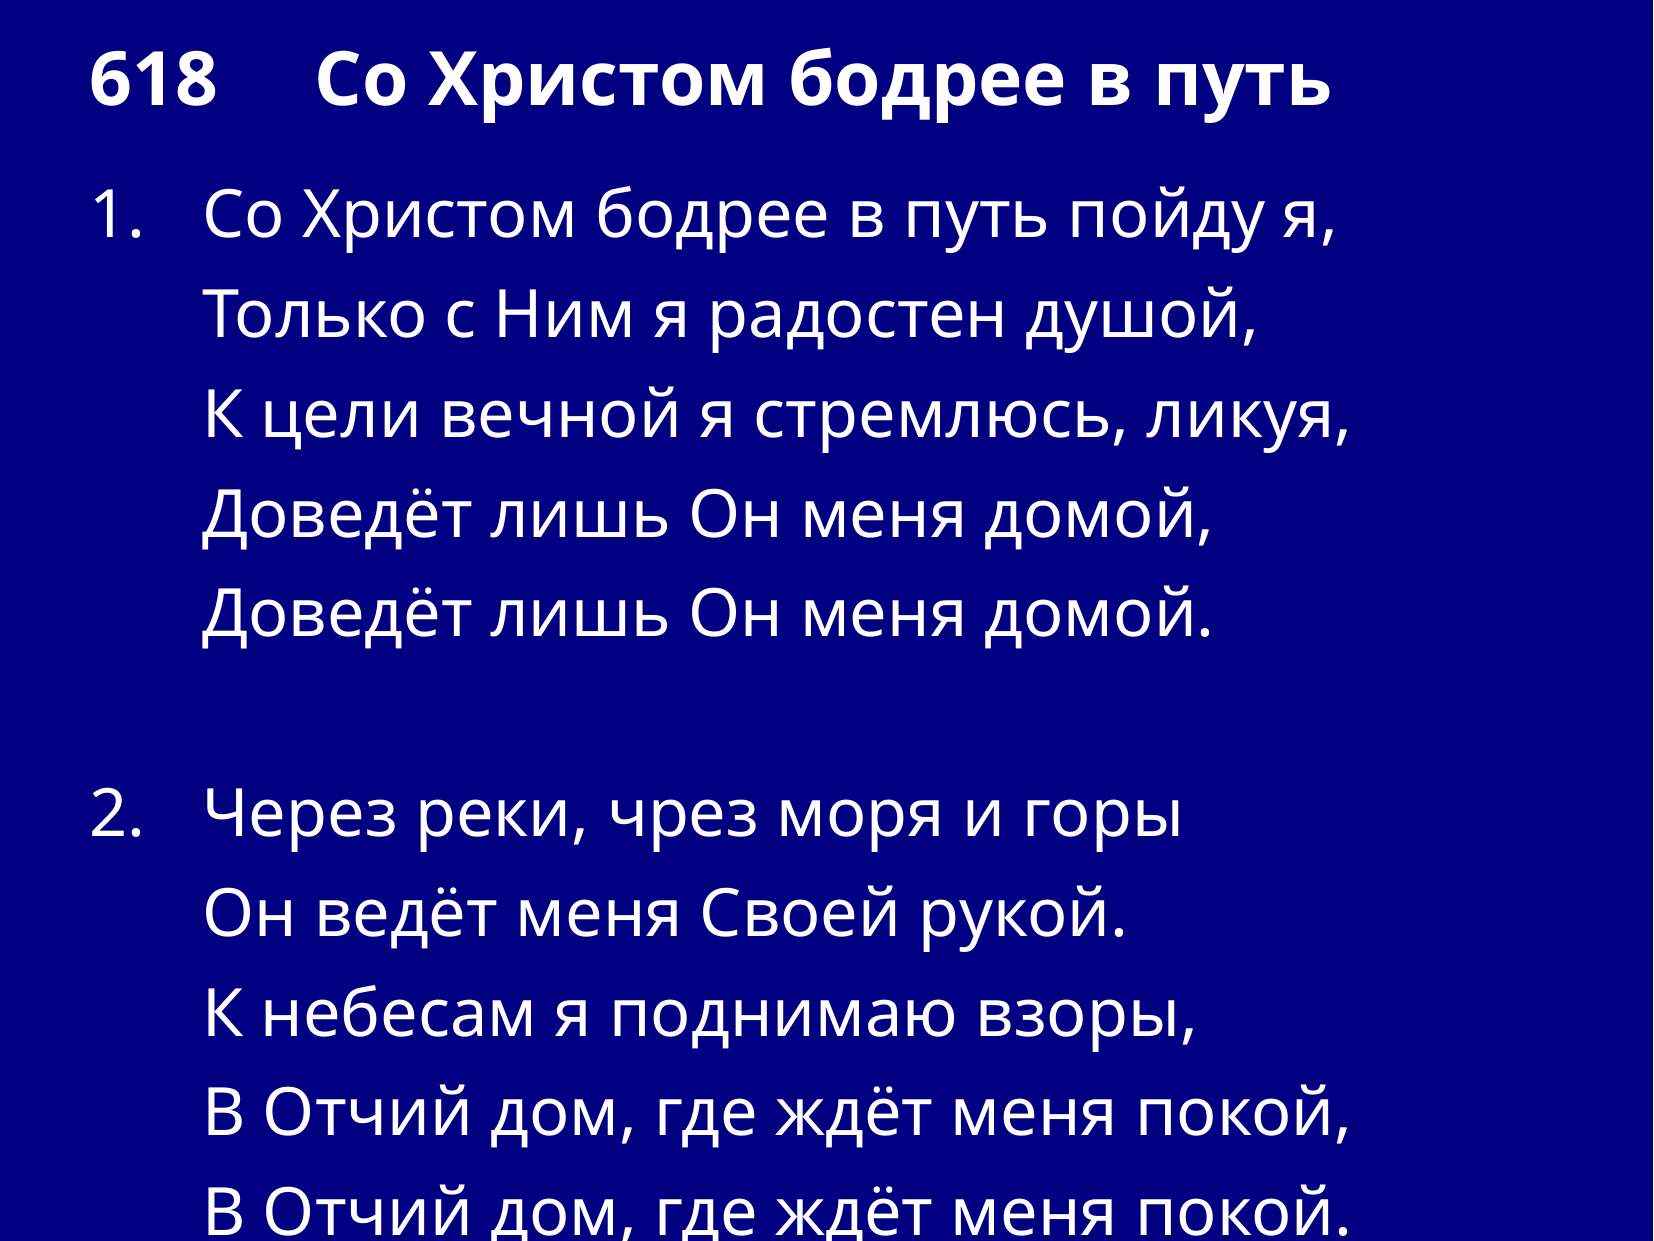

618	Со Христом бодрее в путь
1.	Со Христом бодрее в путь пойду я,
	Только с Ним я радостен душой,
	К цели вечной я стремлюсь, ликуя,
	Доведёт лишь Он меня домой,
	Доведёт лишь Он меня домой.
2.	Через реки, чрез моря и горы
	Он ведёт меня Своей рукой.
	К небесам я поднимаю взоры,
	В Отчий дом, где ждёт меня покой,
	В Отчий дом, где ждёт меня покой.